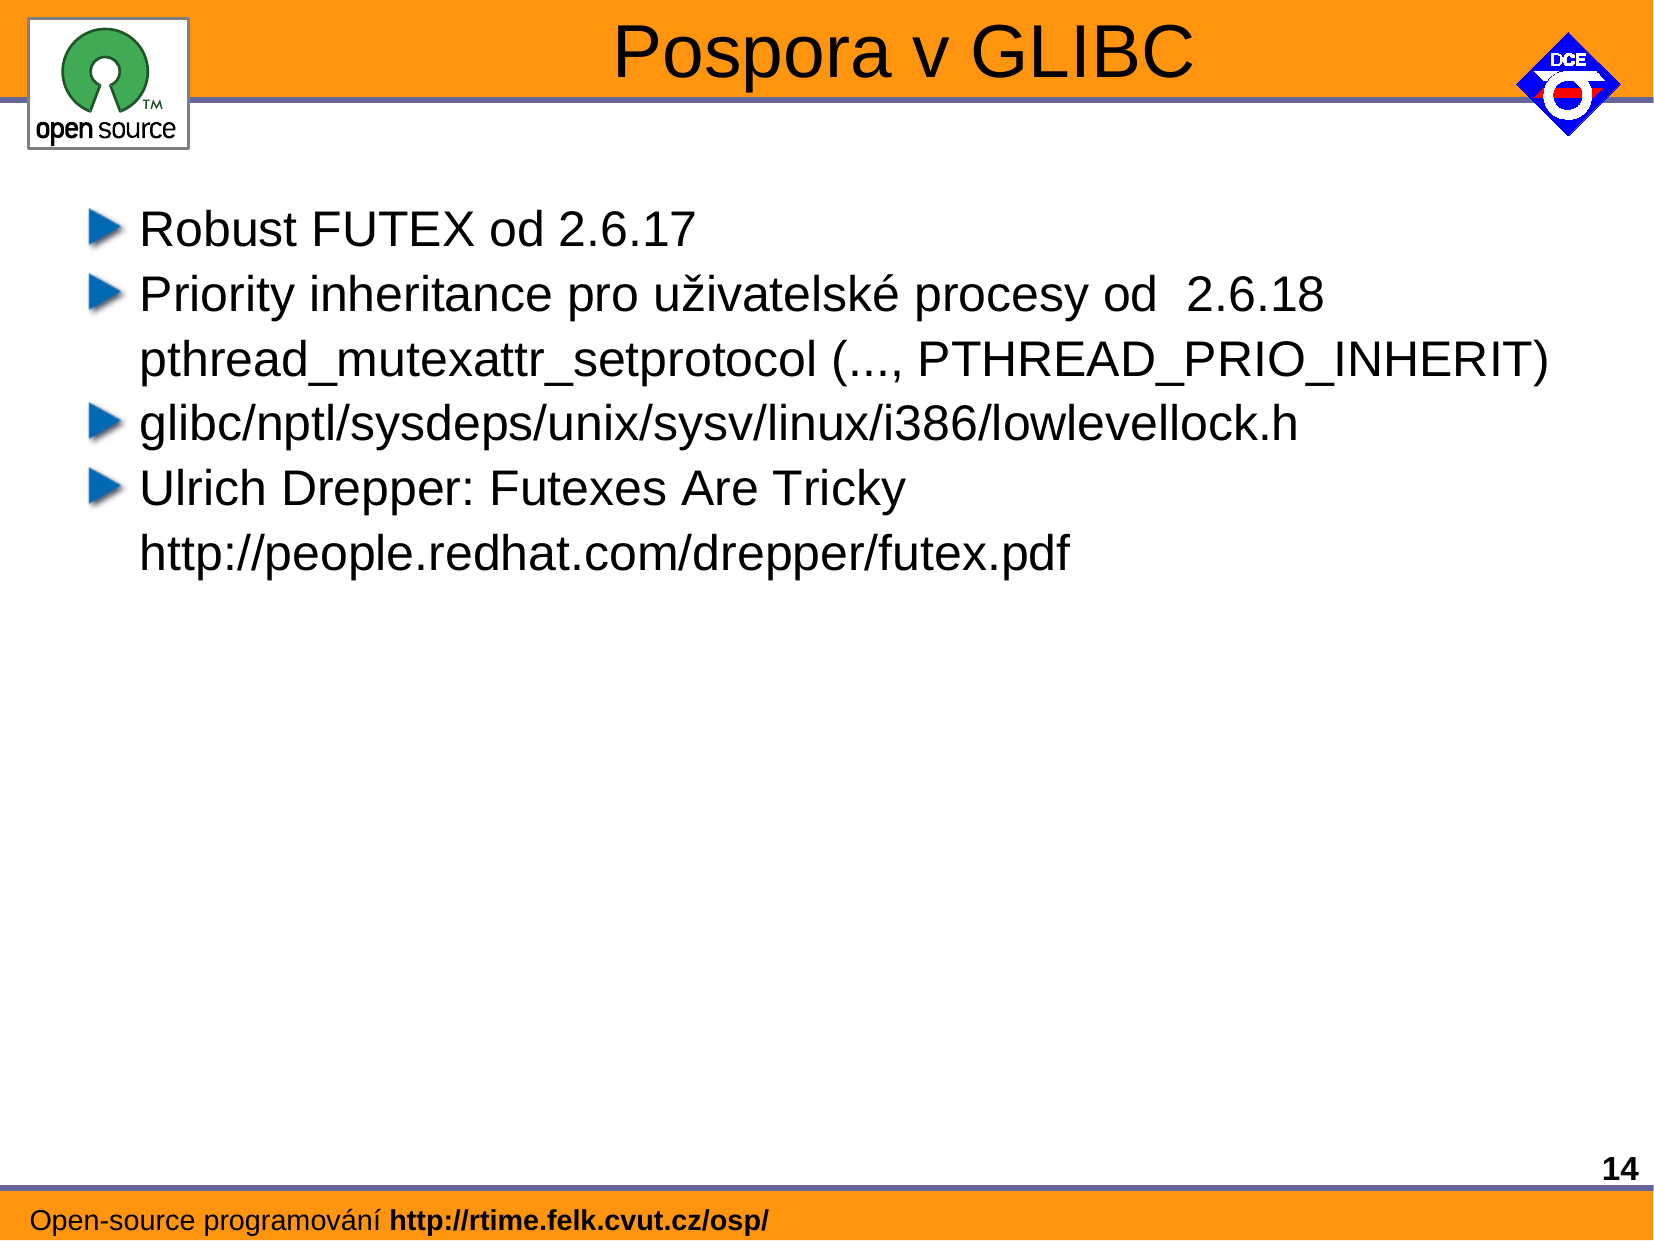

# Pospora v GLIBC
Robust FUTEX od 2.6.17
Priority inheritance pro uživatelské procesy od 2.6.18
pthread_mutexattr_setprotocol (..., PTHREAD_PRIO_INHERIT)
glibc/nptl/sysdeps/unix/sysv/linux/i386/lowlevellock.h
Ulrich Drepper: Futexes Are Tricky
http://people.redhat.com/drepper/futex.pdf